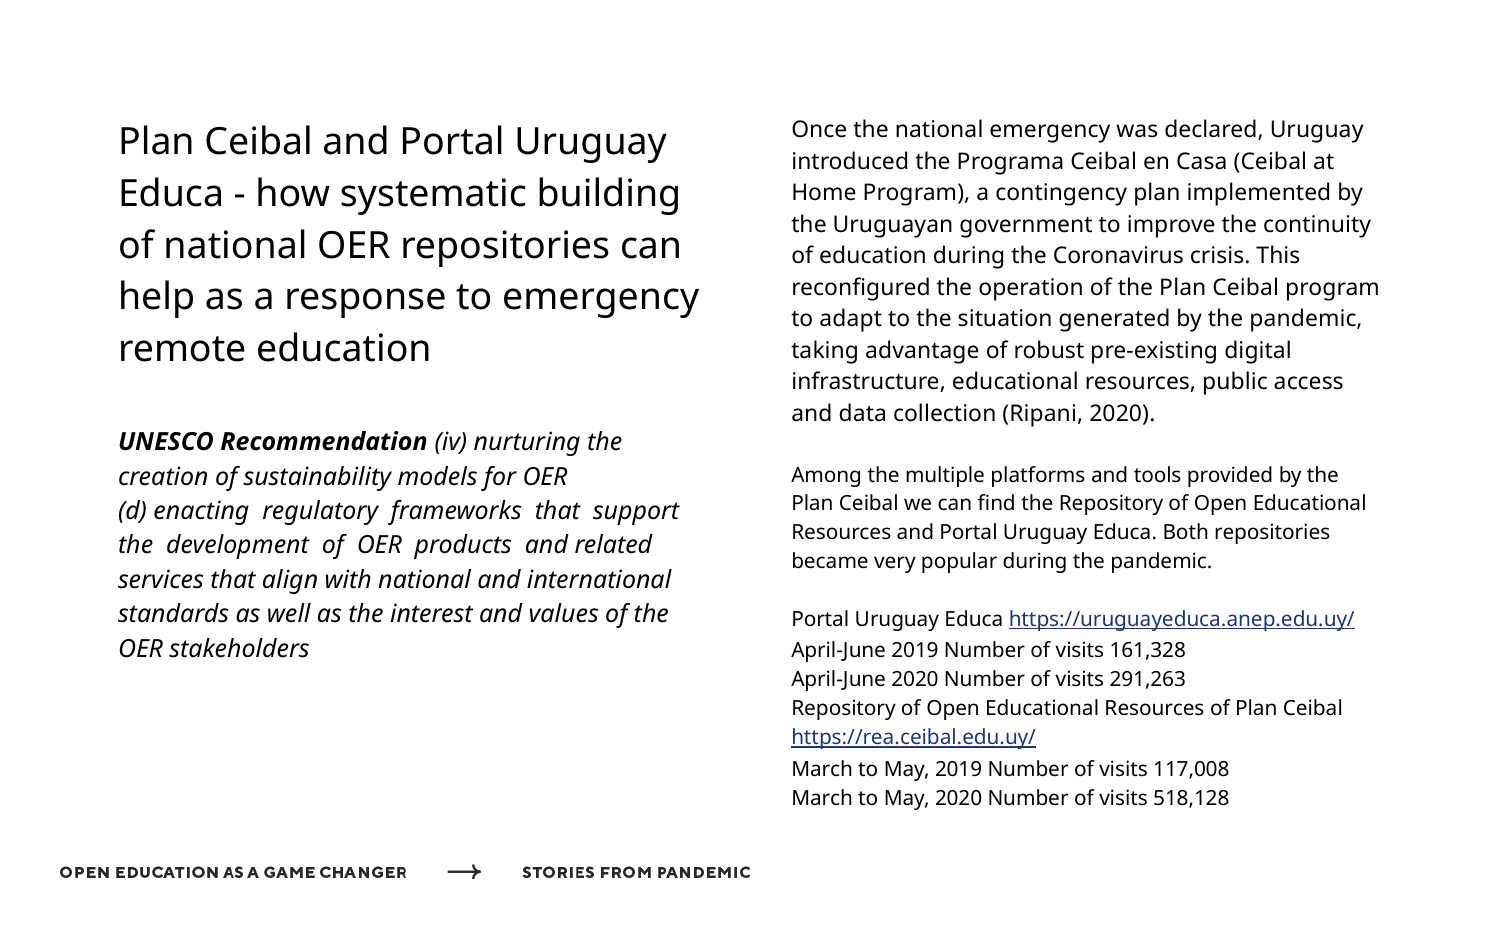

Once the national emergency was declared, Uruguay introduced the Programa Ceibal en Casa (Ceibal at Home Program), a contingency plan implemented by the Uruguayan government to improve the continuity of education during the Coronavirus crisis. This reconfigured the operation of the Plan Ceibal program to adapt to the situation generated by the pandemic, taking advantage of robust pre-existing digital infrastructure, educational resources, public access and data collection (Ripani, 2020).
Among the multiple platforms and tools provided by the Plan Ceibal we can find the Repository of Open Educational Resources and Portal Uruguay Educa. Both repositories became very popular during the pandemic.
Portal Uruguay Educa https://uruguayeduca.anep.edu.uy/
April-June 2019 Number of visits 161,328
April-June 2020 Number of visits 291,263
Repository of Open Educational Resources of Plan Ceibal https://rea.ceibal.edu.uy/
March to May, 2019 Number of visits 117,008
March to May, 2020 Number of visits 518,128
# Plan Ceibal and Portal Uruguay Educa - how systematic building of national OER repositories can help as a response to emergency remote education
UNESCO Recommendation (iv) nurturing the creation of sustainability models for OER
(d) enacting regulatory frameworks that support the development of OER products and related services that align with national and international standards as well as the interest and values of the OER stakeholders